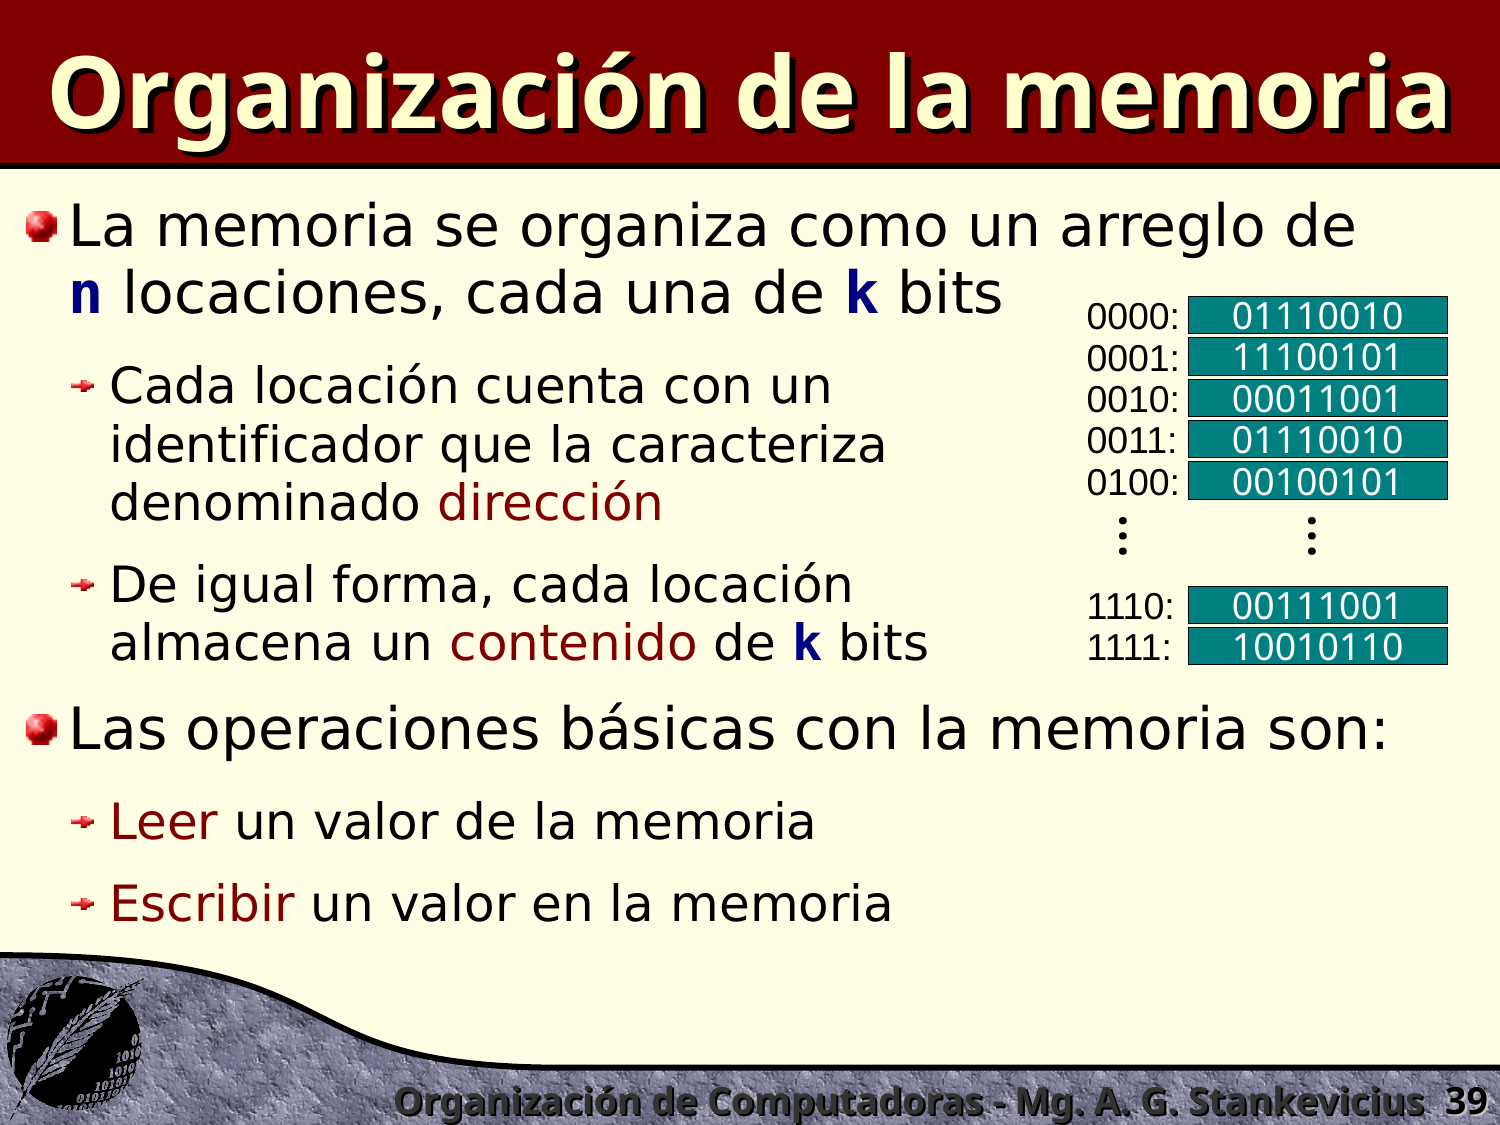

# Organización de la memoria
La memoria se organiza como un arreglo de
n locaciones, cada una de k bits
Cada locación cuenta con un
identificador que la caracteriza
denominado dirección
De igual forma, cada locación
almacena un contenido de k bits
Las operaciones básicas con la memoria son:
Leer un valor de la memoria
Escribir un valor en la memoria
0000:
01110010
0001:
11100101
0010:
00011001
0011:
01110010
0100:
00100101
…
…
1110:
00111001
1111:
10010110
39